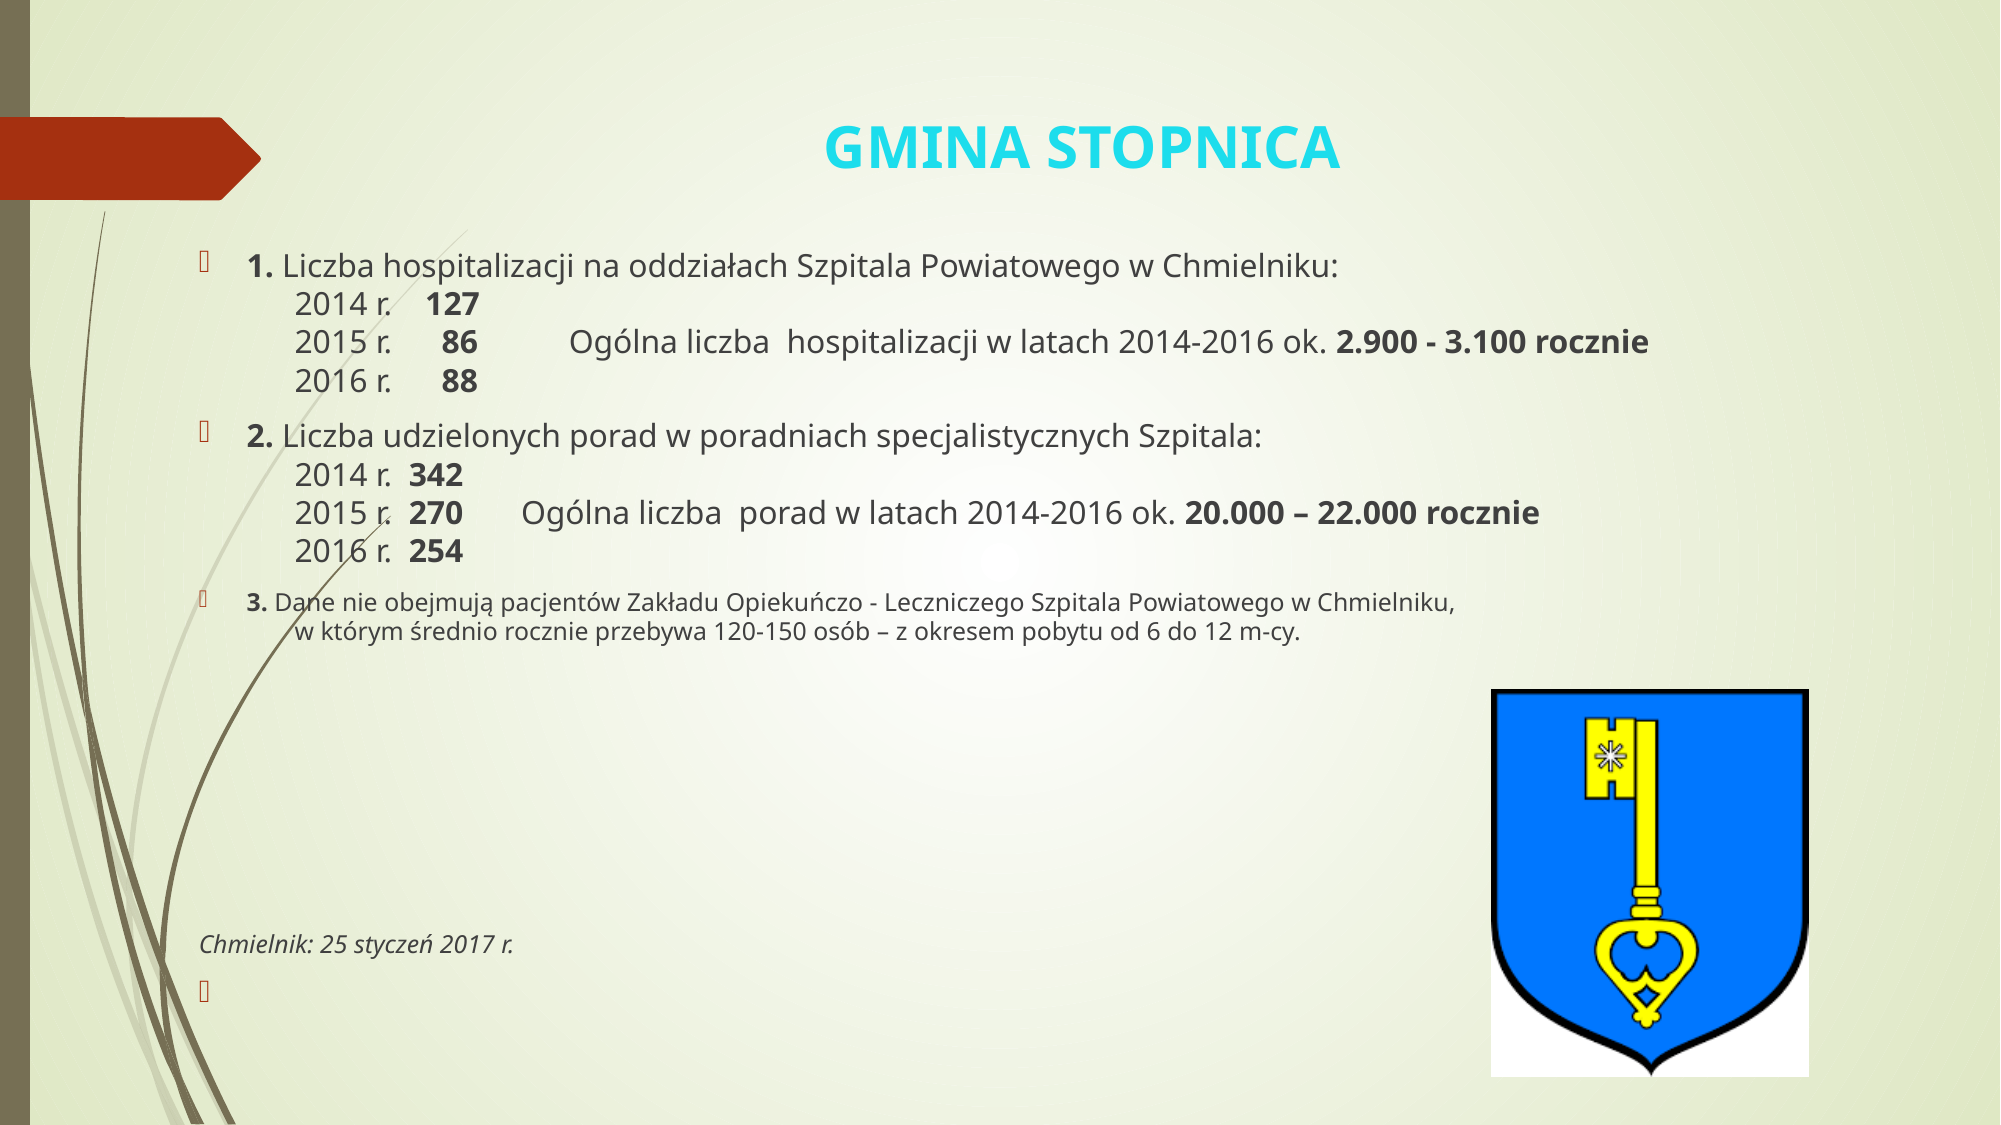

# GMINA STOPNICA
1. Liczba hospitalizacji na oddziałach Szpitala Powiatowego w Chmielniku:
2014 r. 127
2015 r. 86 Ogólna liczba hospitalizacji w latach 2014-2016 ok. 2.900 - 3.100 rocznie
2016 r. 88
2. Liczba udzielonych porad w poradniach specjalistycznych Szpitala:
2014 r. 342
2015 r. 270 Ogólna liczba porad w latach 2014-2016 ok. 20.000 – 22.000 rocznie
2016 r. 254
3. Dane nie obejmują pacjentów Zakładu Opiekuńczo - Leczniczego Szpitala Powiatowego w Chmielniku,
w którym średnio rocznie przebywa 120-150 osób – z okresem pobytu od 6 do 12 m-cy.
Chmielnik: 25 styczeń 2017 r.